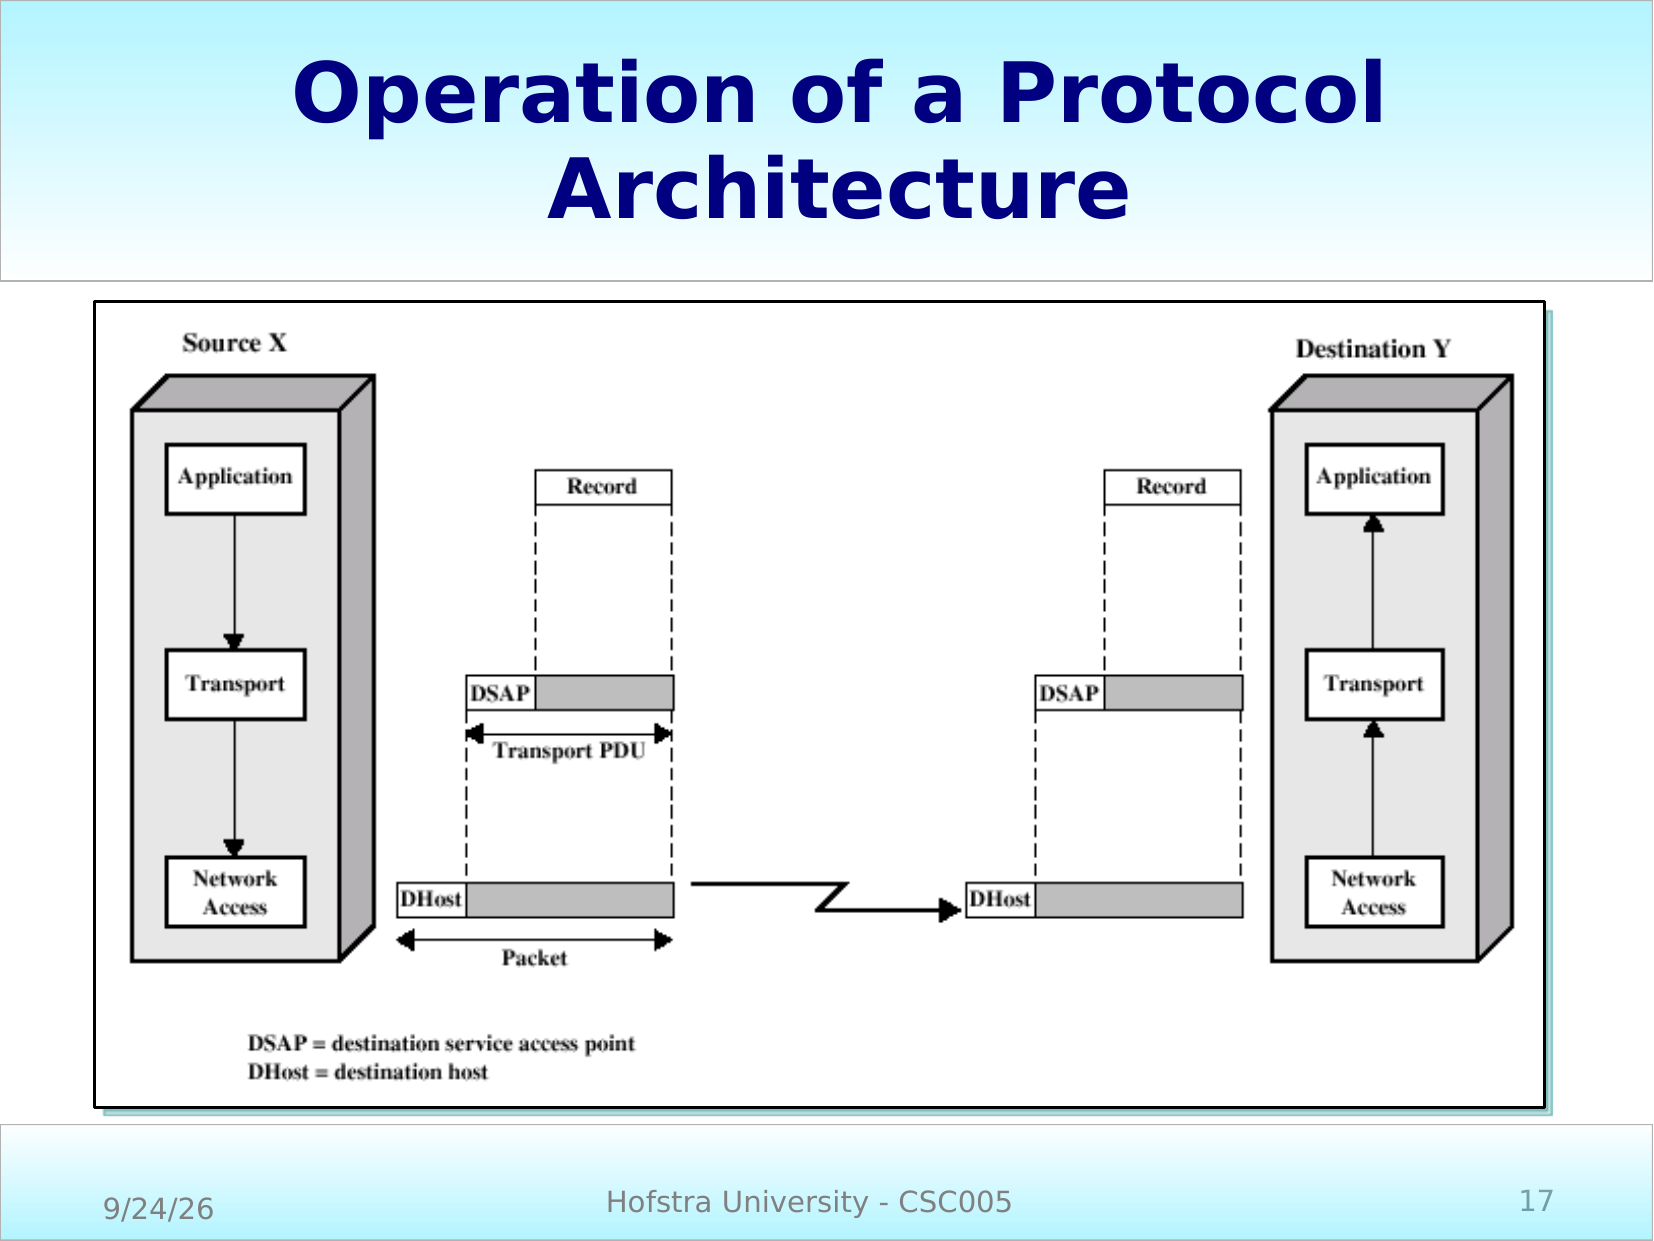

# Operation of a Protocol Architecture
17
Hofstra University - CSC005